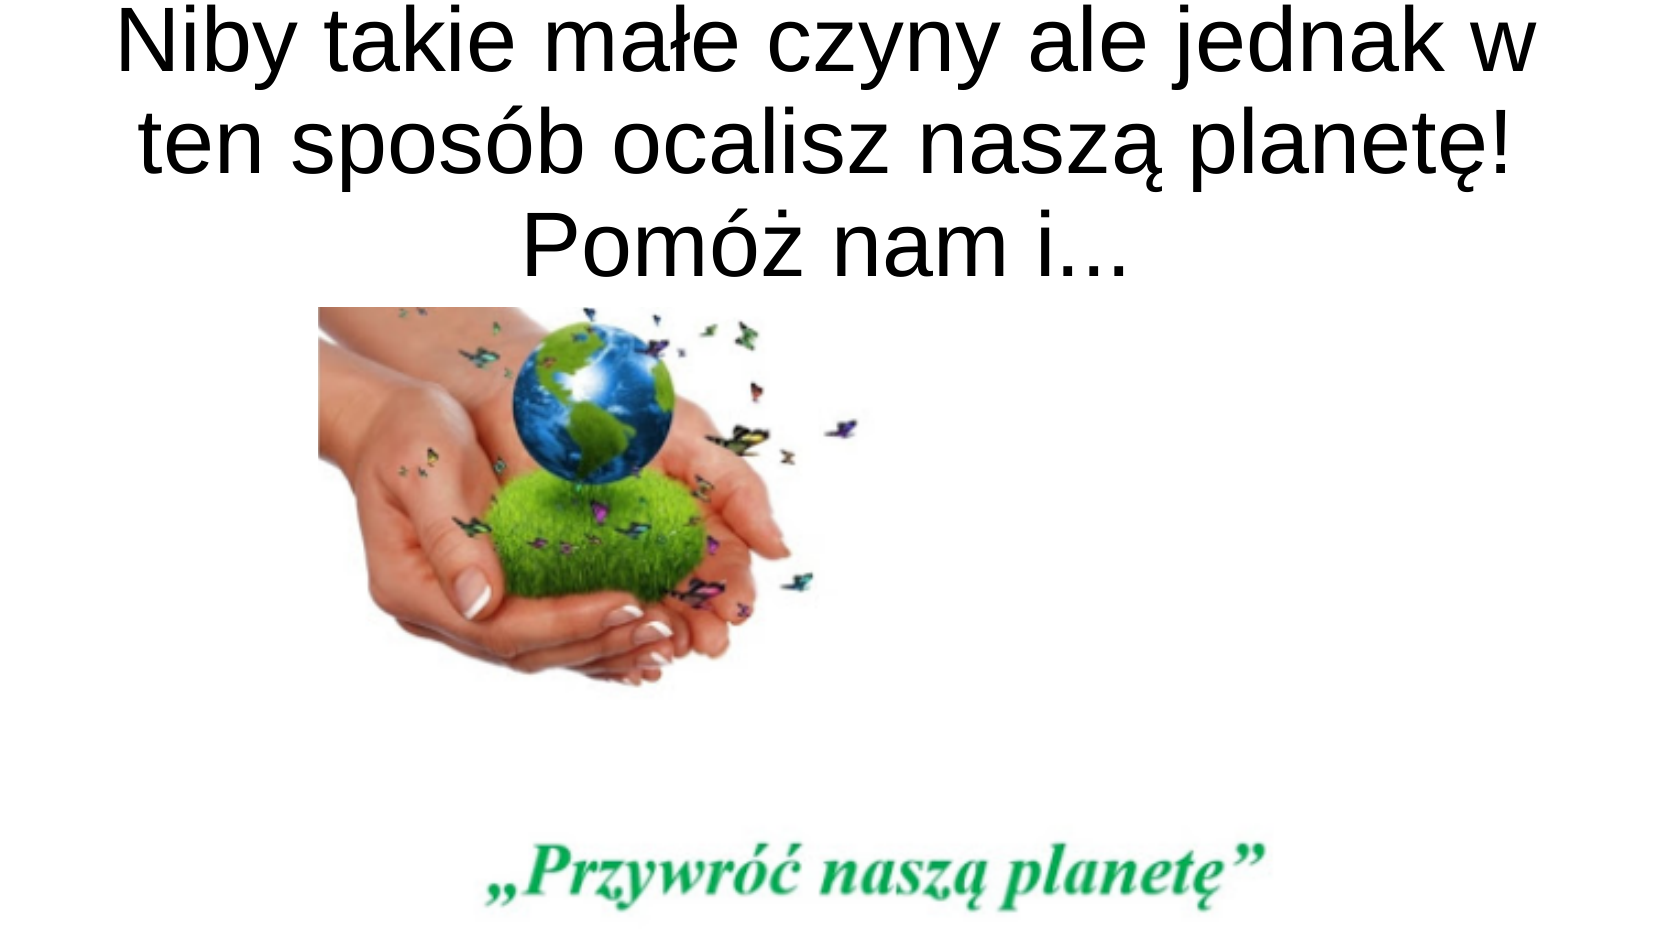

# Niby takie małe czyny ale jednak w ten sposób ocalisz naszą planetę! Pomóż nam i...